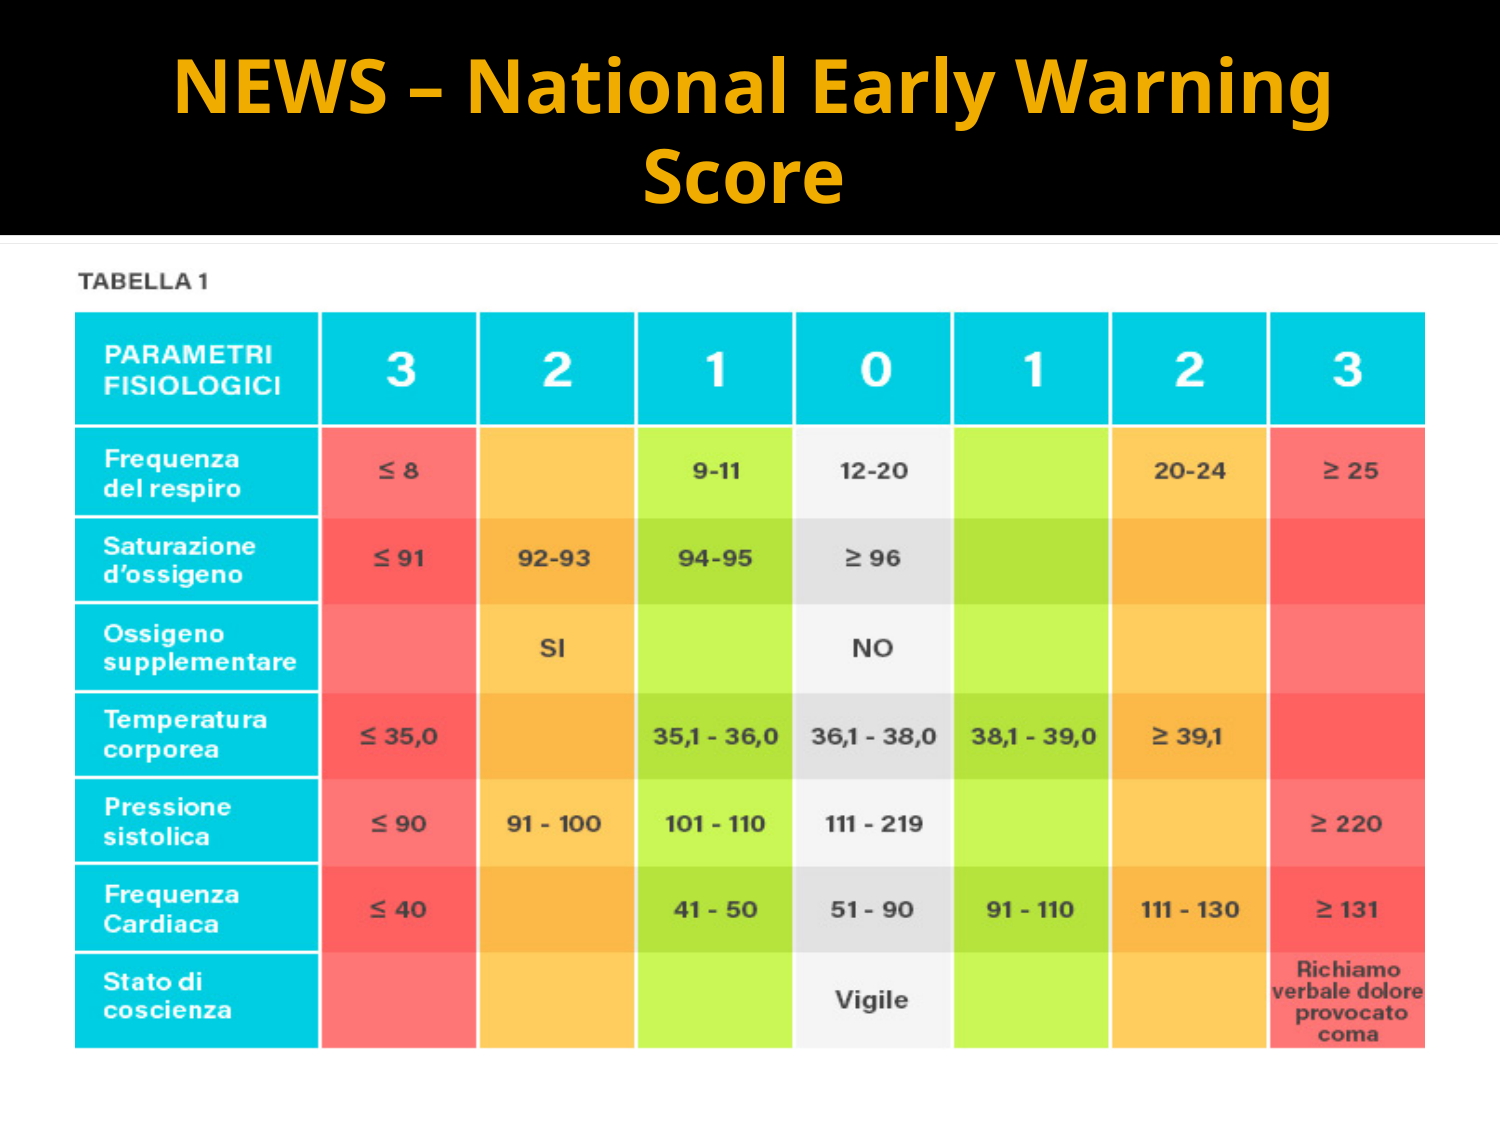

# NEWS – National Early Warning Score